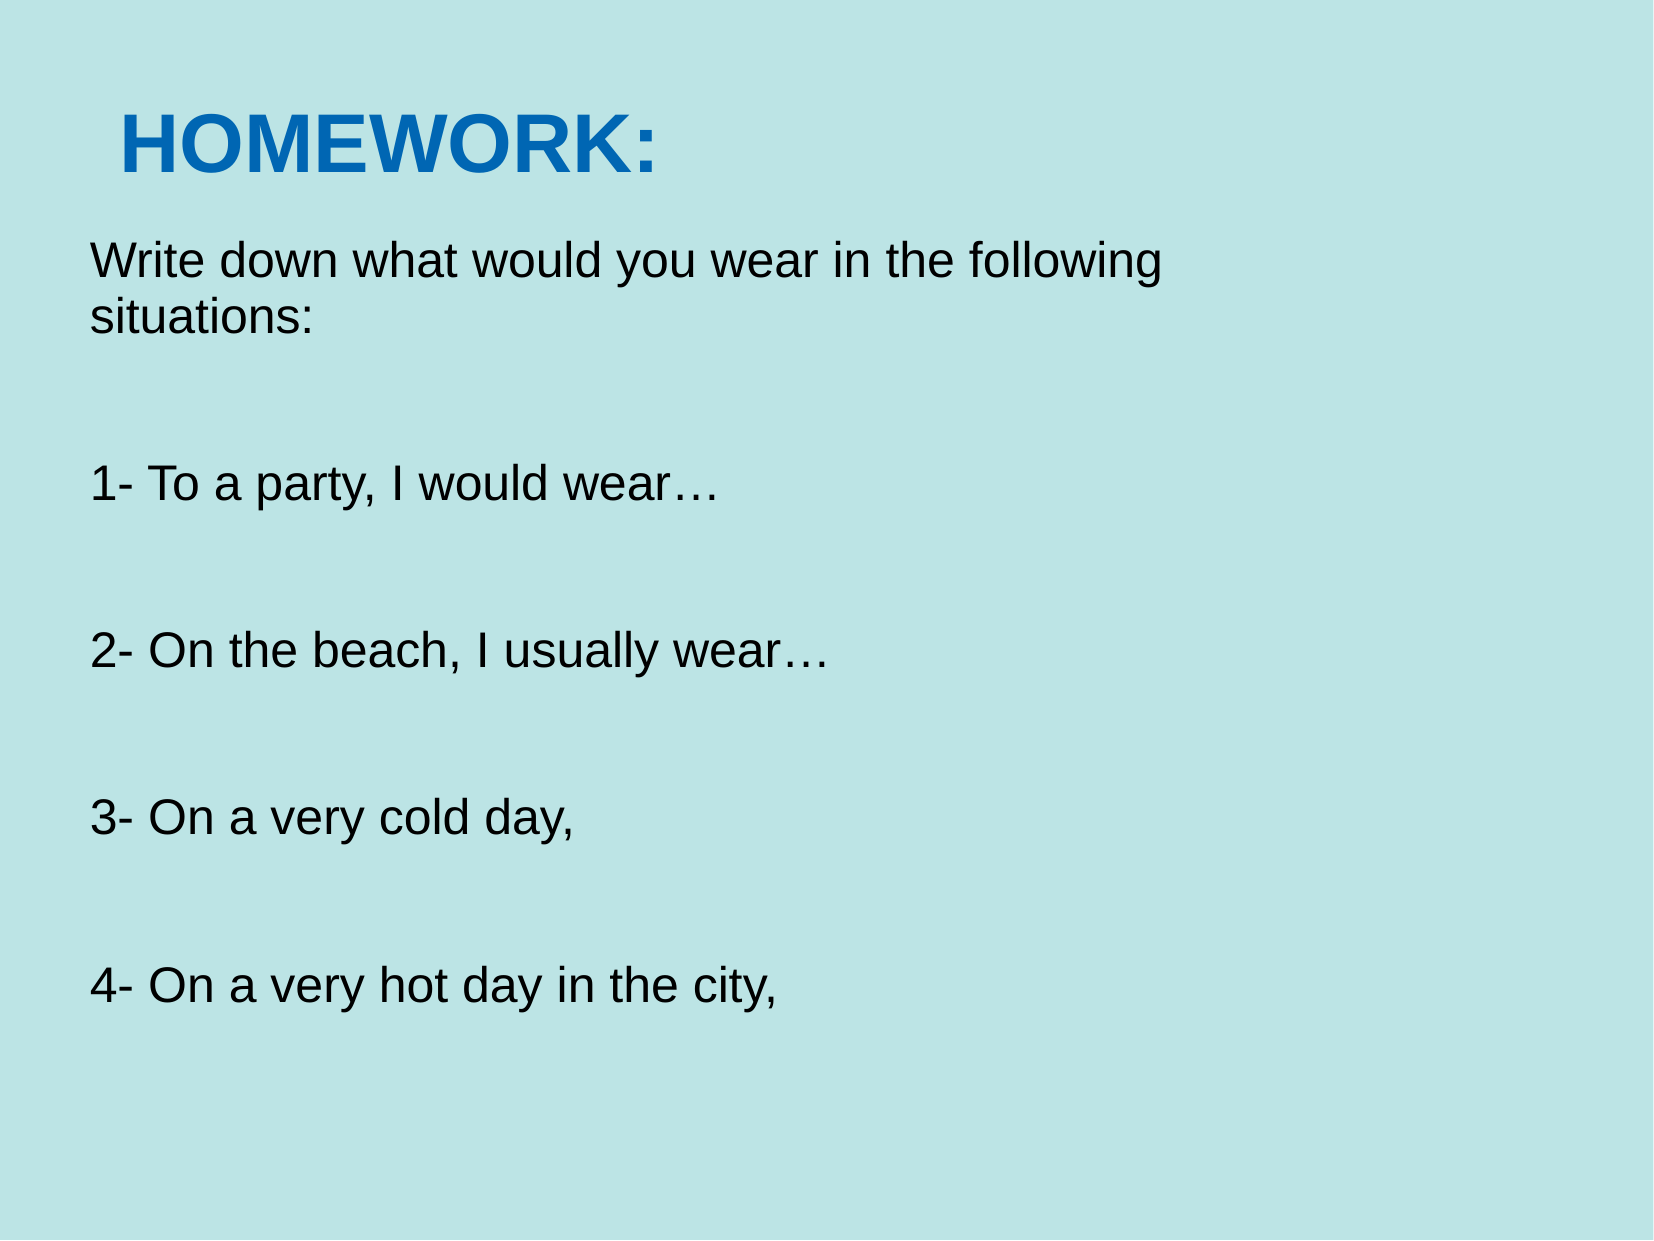

HOMEWORK:
Write down what would you wear in the following situations:
1- To a party, I would wear…
2- On the beach, I usually wear…
3- On a very cold day,
4- On a very hot day in the city,